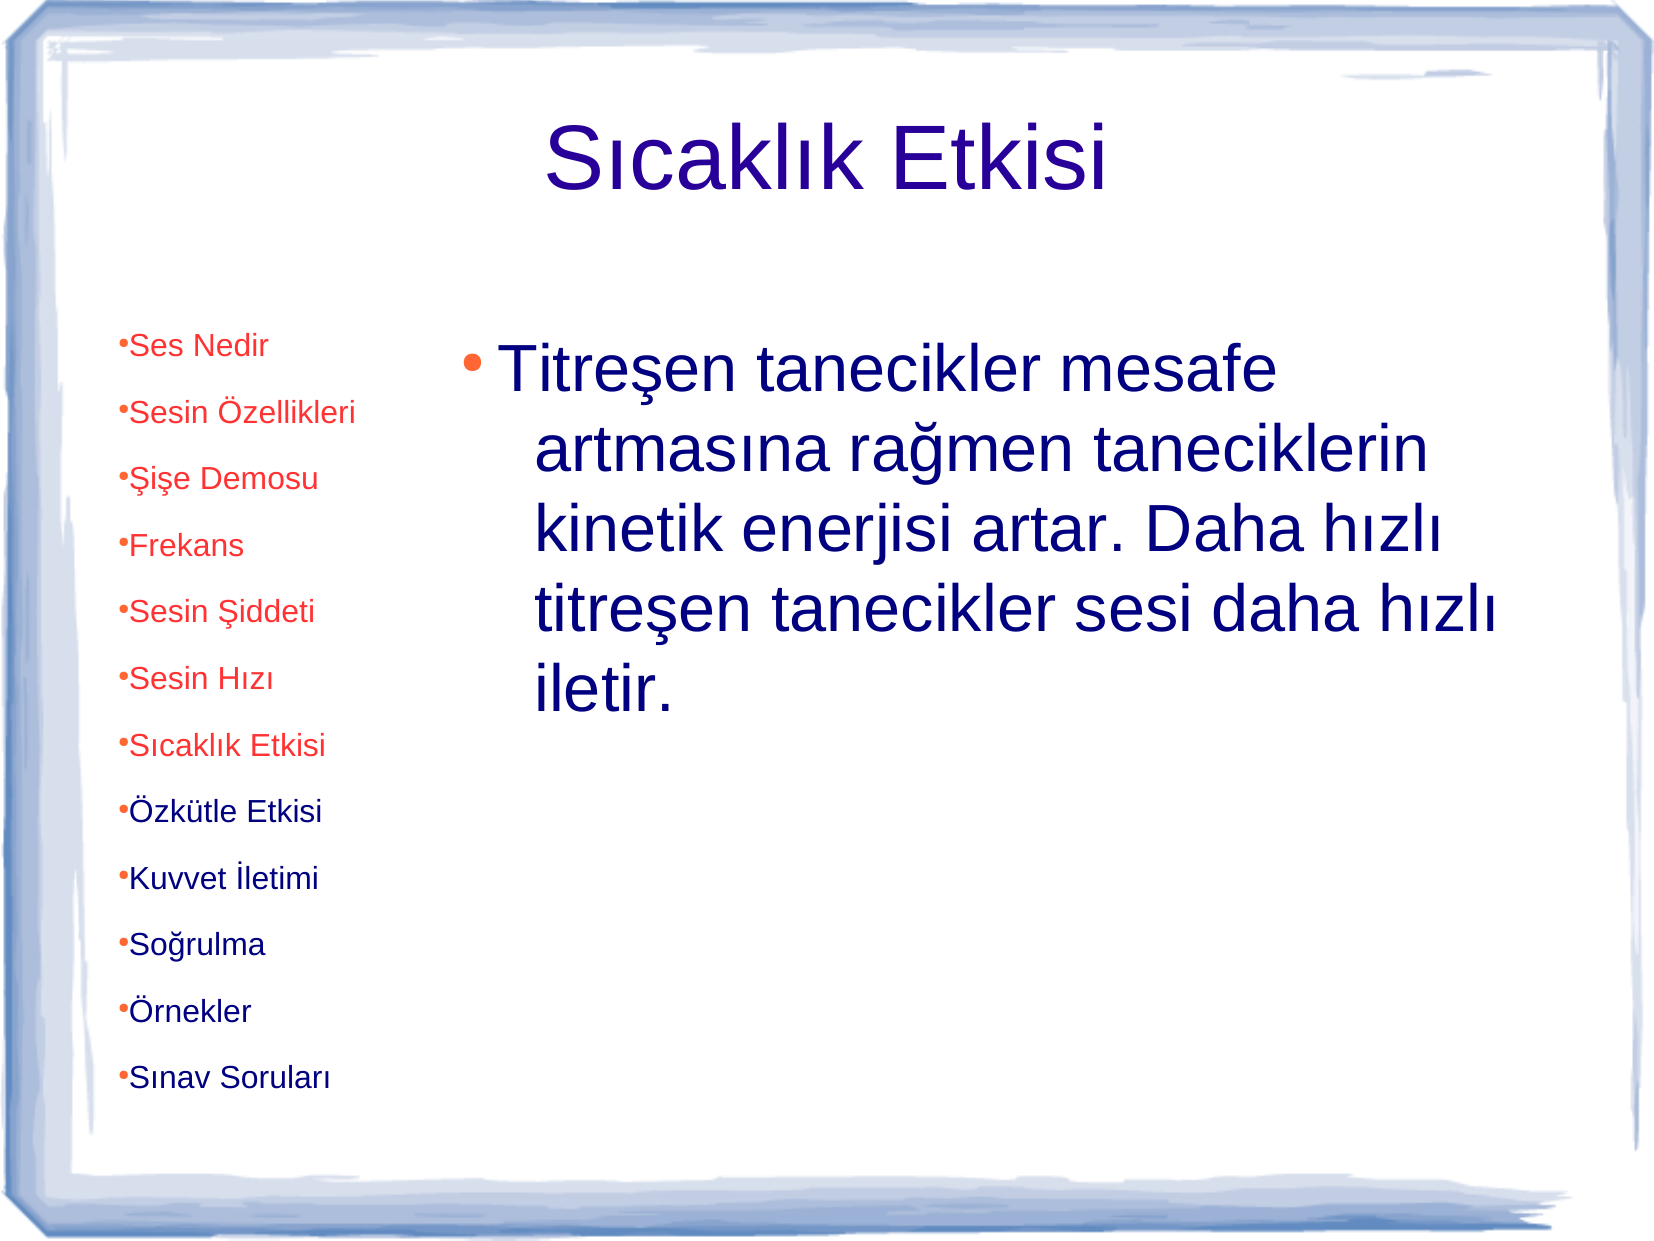

# Sıcaklık Etkisi
Ses Nedir
Sesin Özellikleri
Şişe Demosu
Frekans
Sesin Şiddeti
Sesin Hızı
Sıcaklık Etkisi
Özkütle Etkisi
Kuvvet İletimi
Soğrulma
Örnekler
Sınav Soruları
Titreşen tanecikler mesafe artmasına rağmen taneciklerin kinetik enerjisi artar. Daha hızlı titreşen tanecikler sesi daha hızlı iletir.